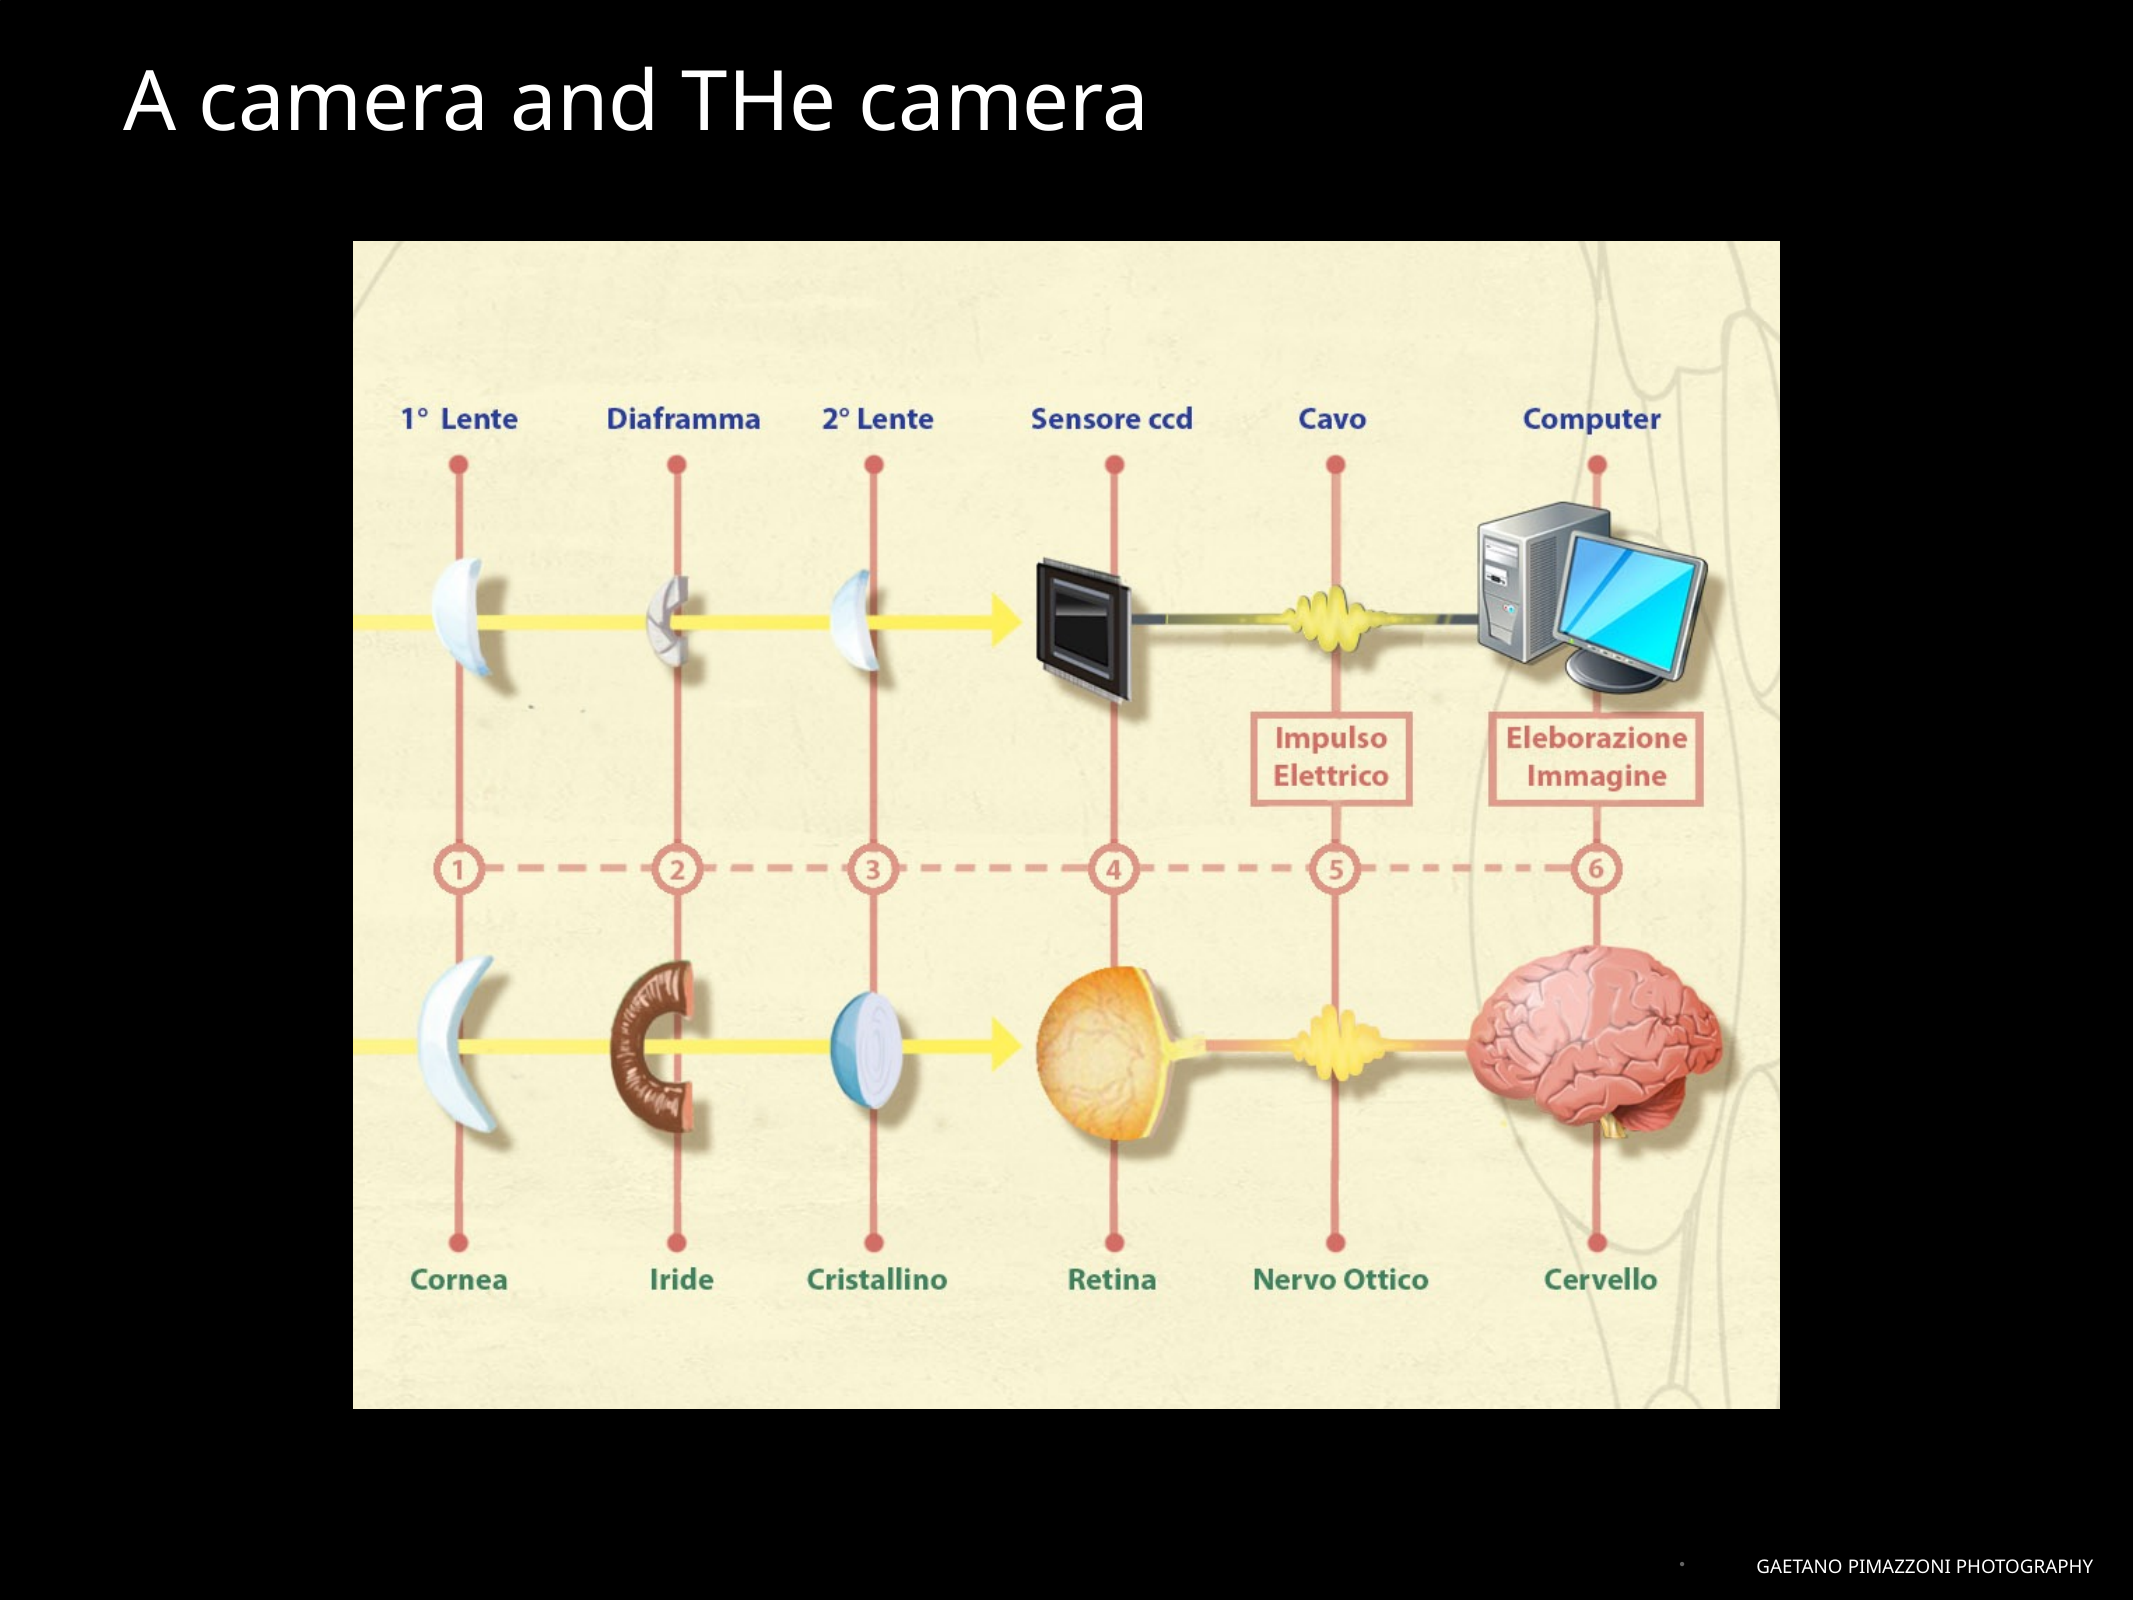

# A camera and THe camera
GAETANO PIMAZZONI PHOTOGRAPHY